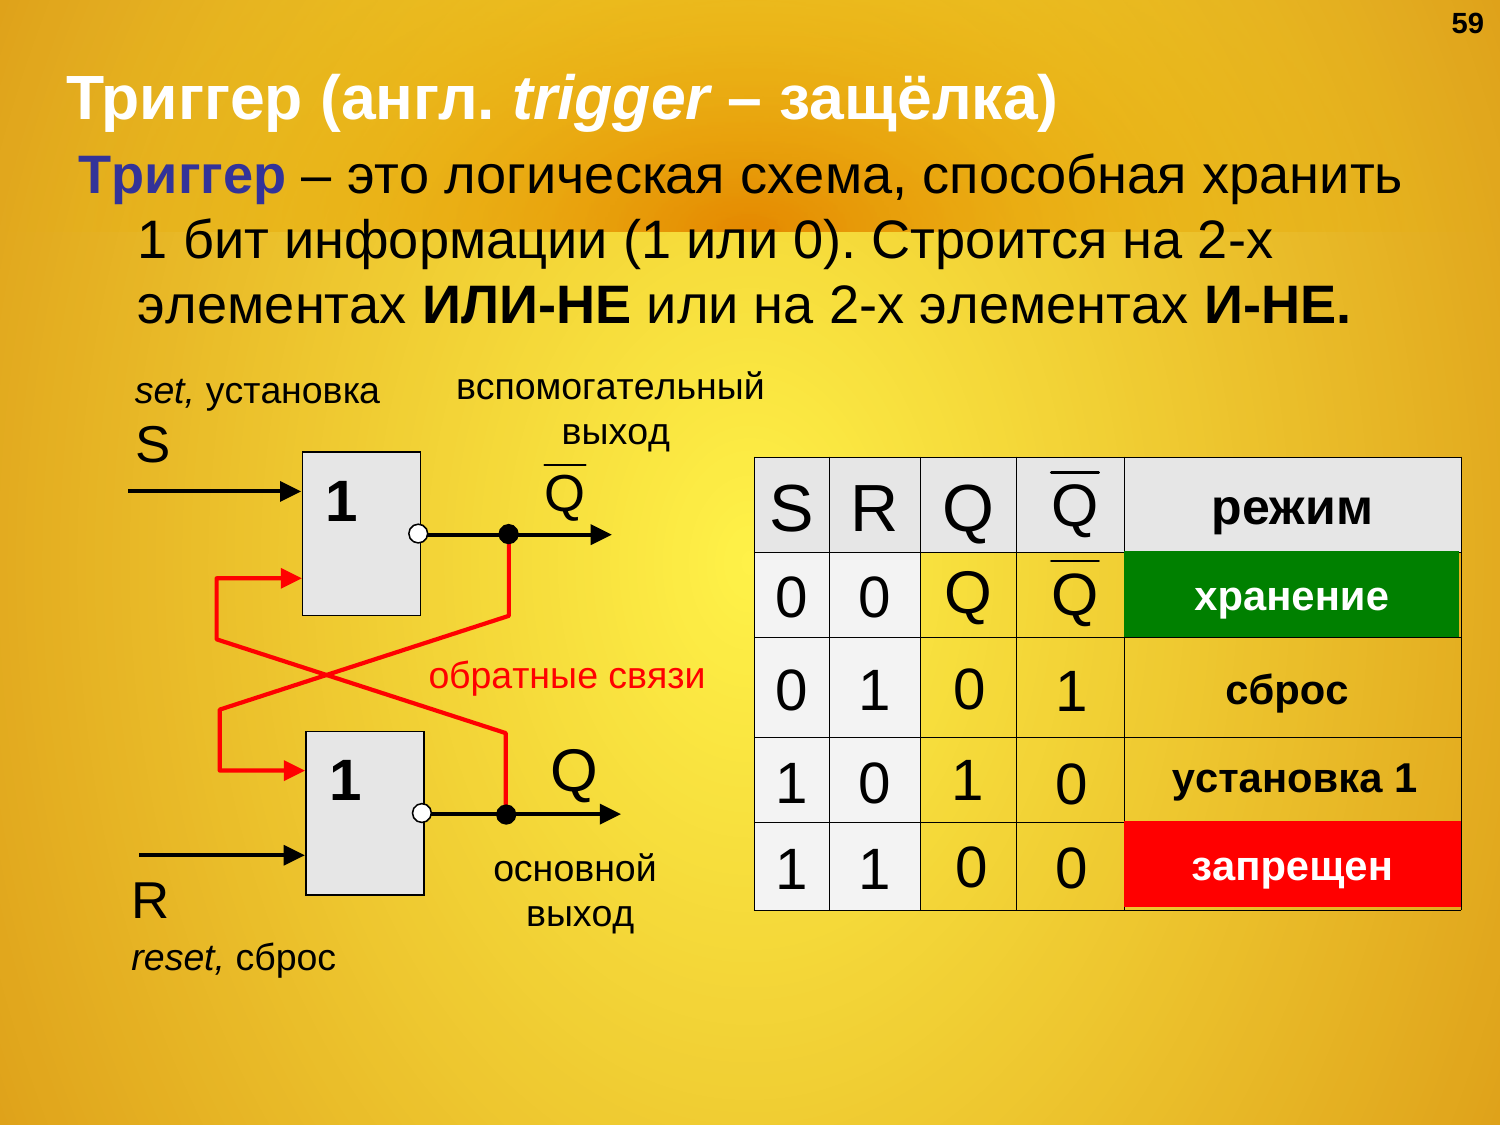

# Триггер (англ. trigger – защёлка)
Триггер – это логическая схема, способная хранить 1 бит информации (1 или 0). Строится на 2-х элементах ИЛИ-НЕ или на 2-х элементах И-НЕ.
вспомогательный
выход
set, установка
1
1
| S | R | Q | | режим |
| --- | --- | --- | --- | --- |
| 0 | 0 | | | |
| 0 | 1 | | | |
| 1 | 0 | | | |
| 1 | 1 | | | |
| хранение |
| --- |
обратные связи
0
| сброс |
| --- |
1
| установка 1 |
| --- |
1
0
| запрещен |
| --- |
0
0
основной
выход
reset, сброс